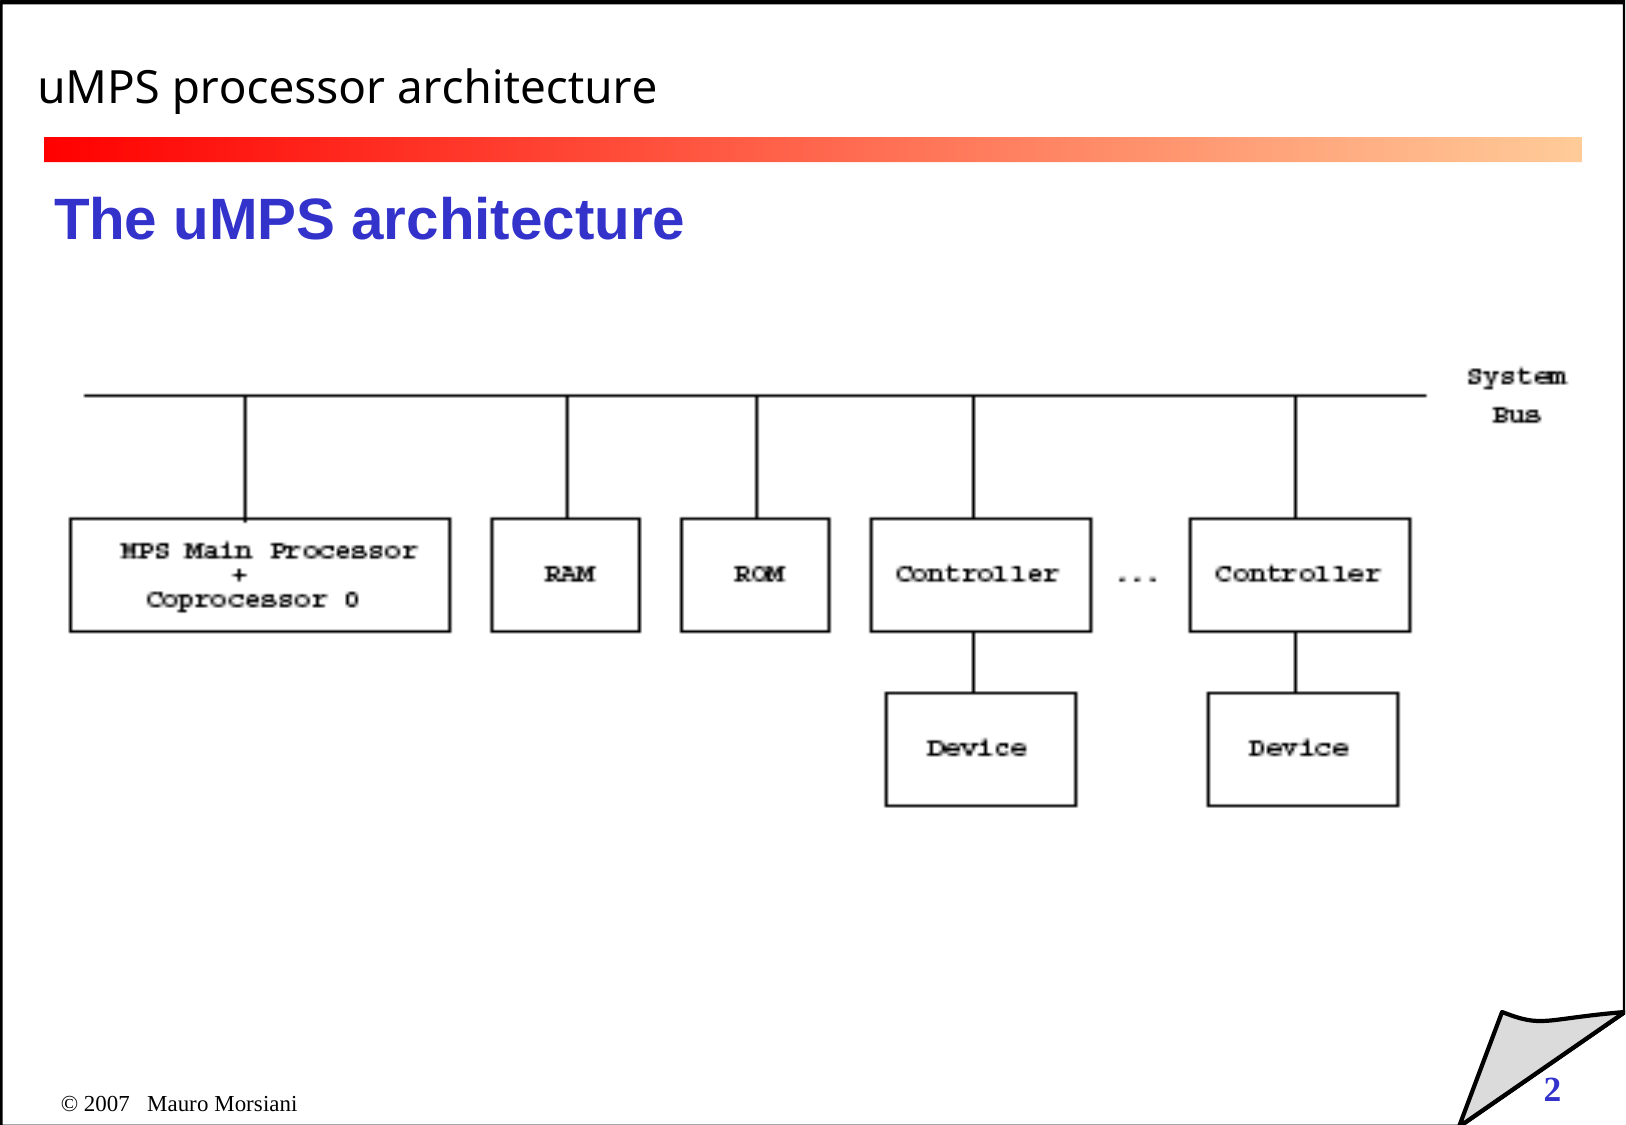

# uMPS processor architecture
The uMPS architecture